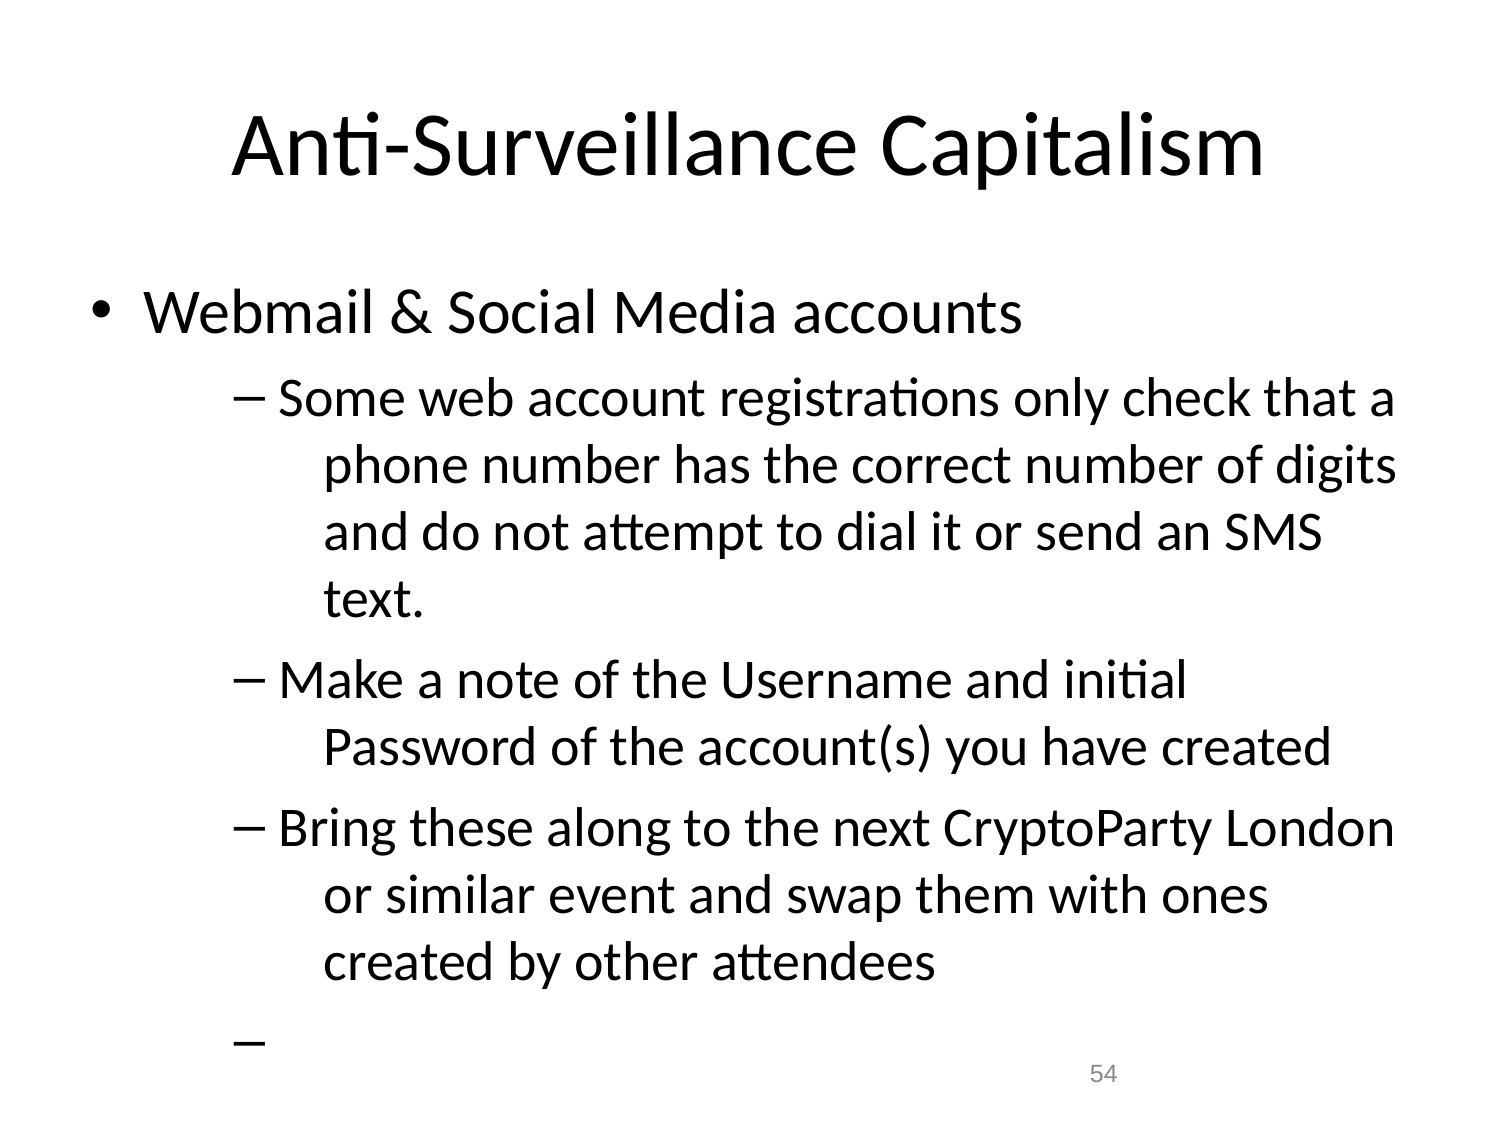

# Anti-Surveillance Capitalism
Webmail & Social Media accounts
Some web account registrations only check that a phone number has the correct number of digits and do not attempt to dial it or send an SMS text.
Make a note of the Username and initial Password of the account(s) you have created
Bring these along to the next CryptoParty London or similar event and swap them with ones created by other attendees